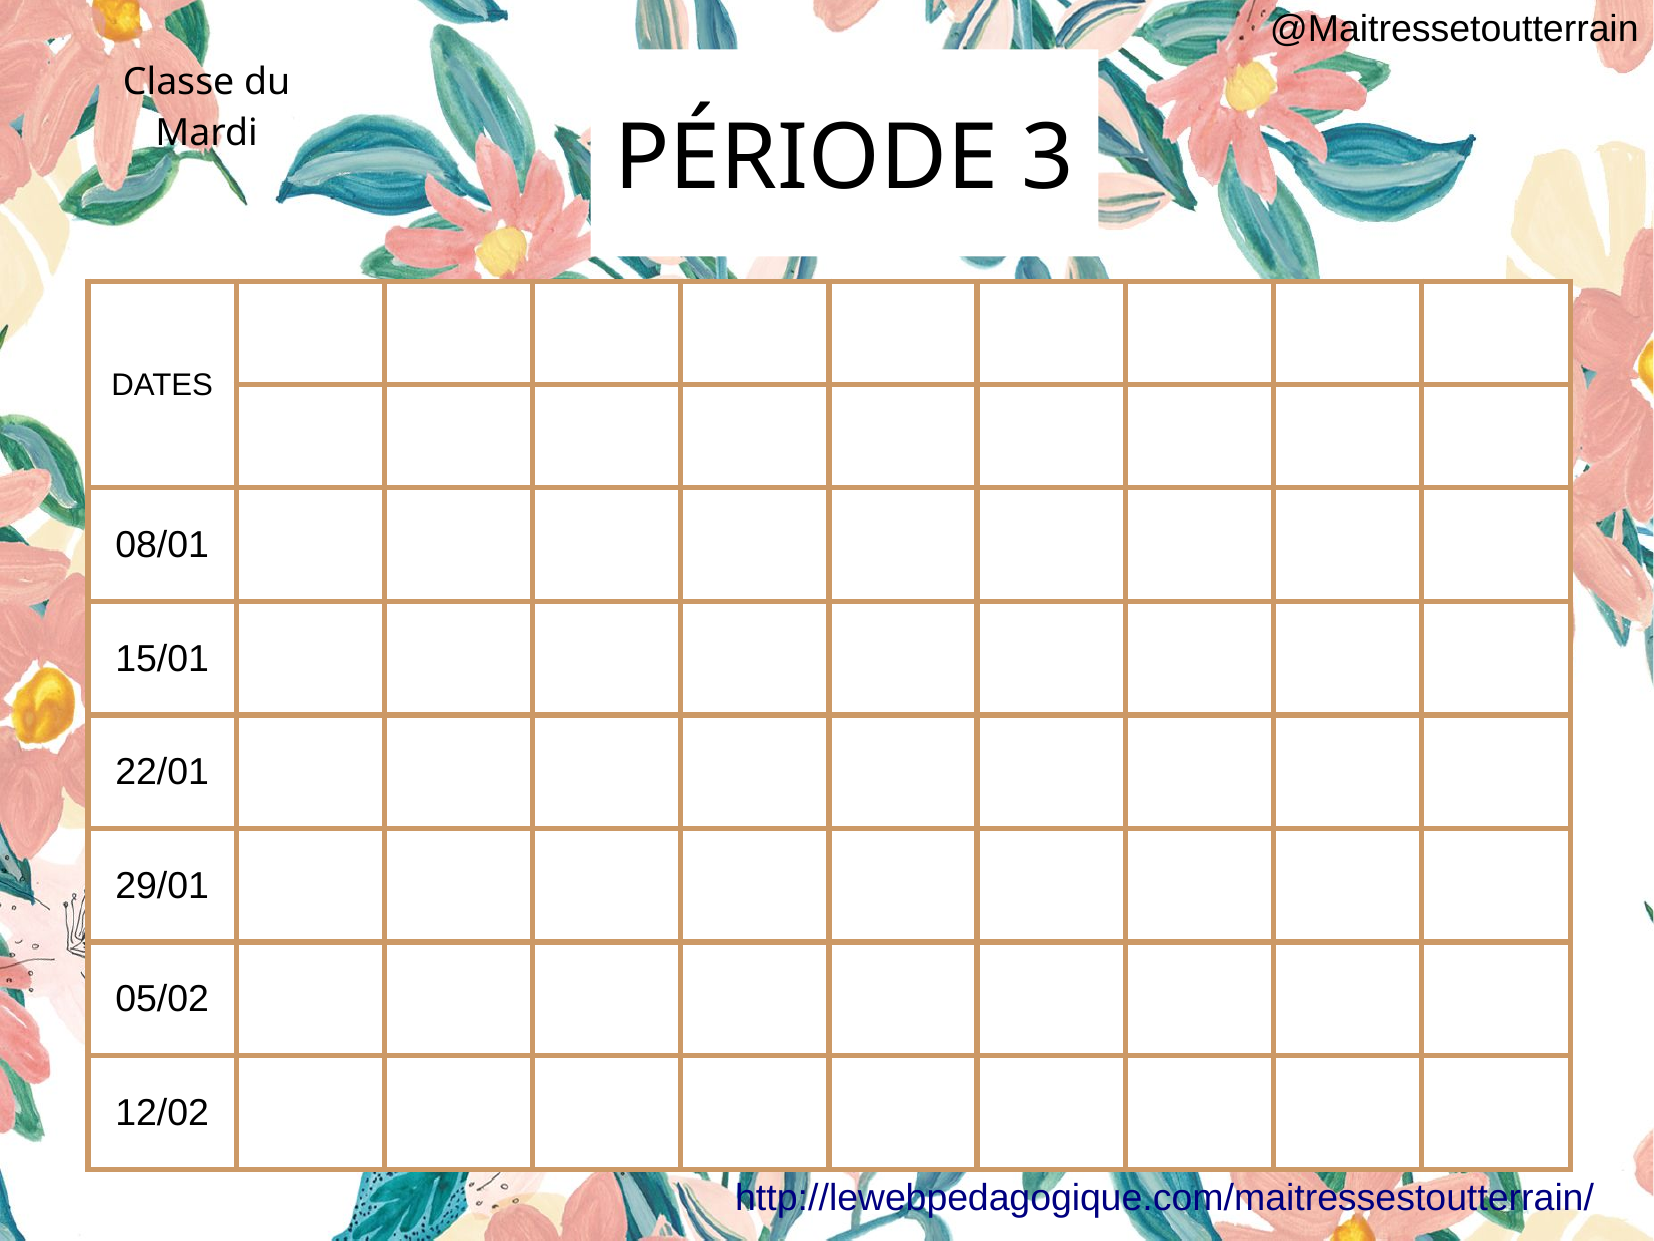

@Maitressetoutterrain
Classe du Mardi
# PÉRIODE 3
| DATES | | | | | | | | | |
| --- | --- | --- | --- | --- | --- | --- | --- | --- | --- |
| | | | | | | | | | |
| 08/01 | | | | | | | | | |
| 15/01 | | | | | | | | | |
| 22/01 | | | | | | | | | |
| 29/01 | | | | | | | | | |
| 05/02 | | | | | | | | | |
| 12/02 | | | | | | | | | |
http://lewebpedagogique.com/maitressestoutterrain/